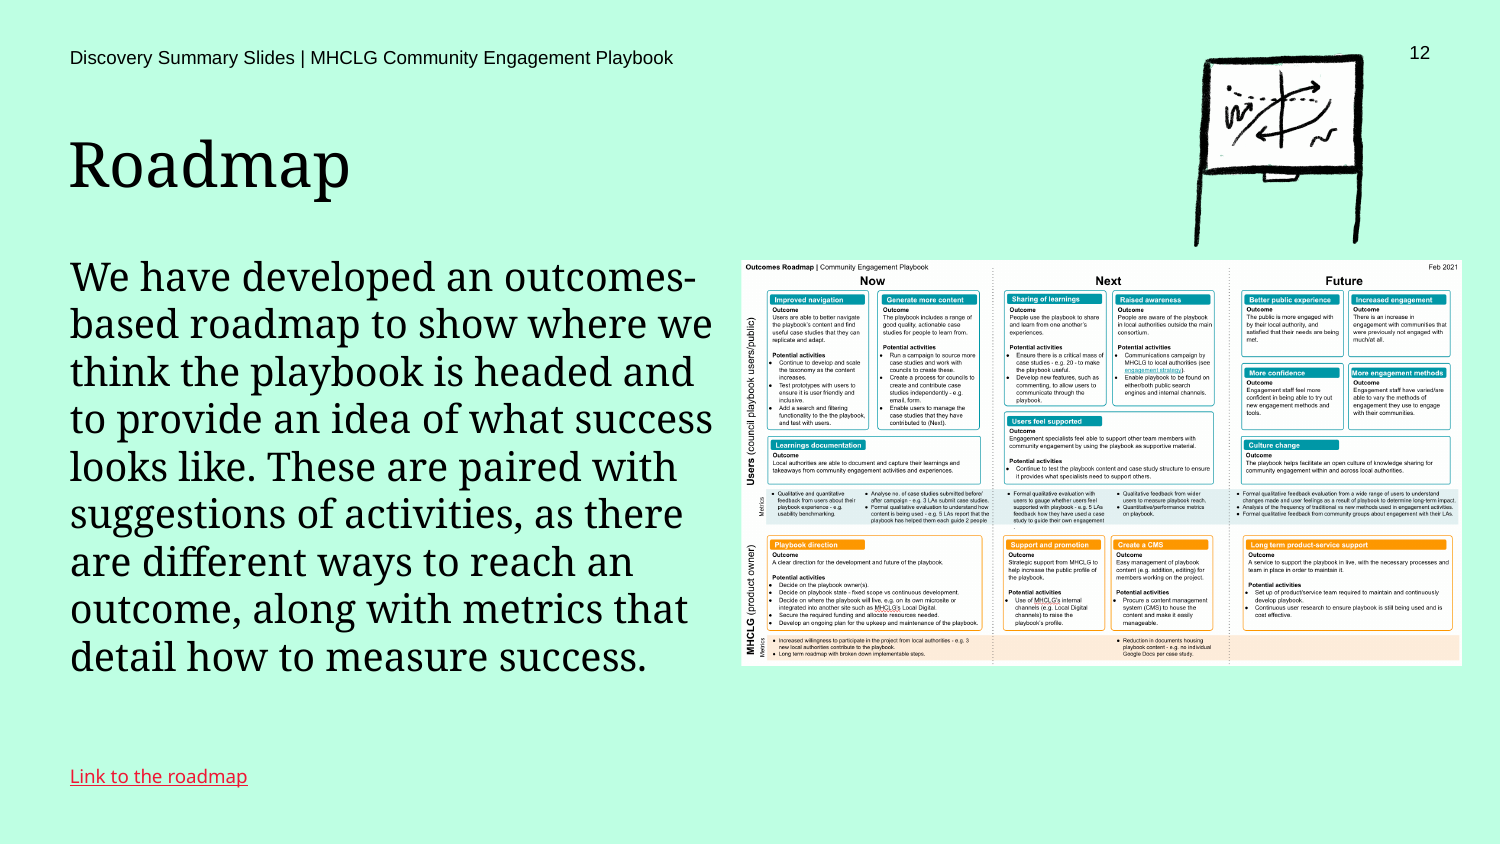

12
Discovery Summary Slides | MHCLG Community Engagement Playbook
Roadmap
We have developed an outcomes-based roadmap to show where we think the playbook is headed and to provide an idea of what success looks like. These are paired with suggestions of activities, as there are different ways to reach an outcome, along with metrics that detail how to measure success.
Link to the roadmap